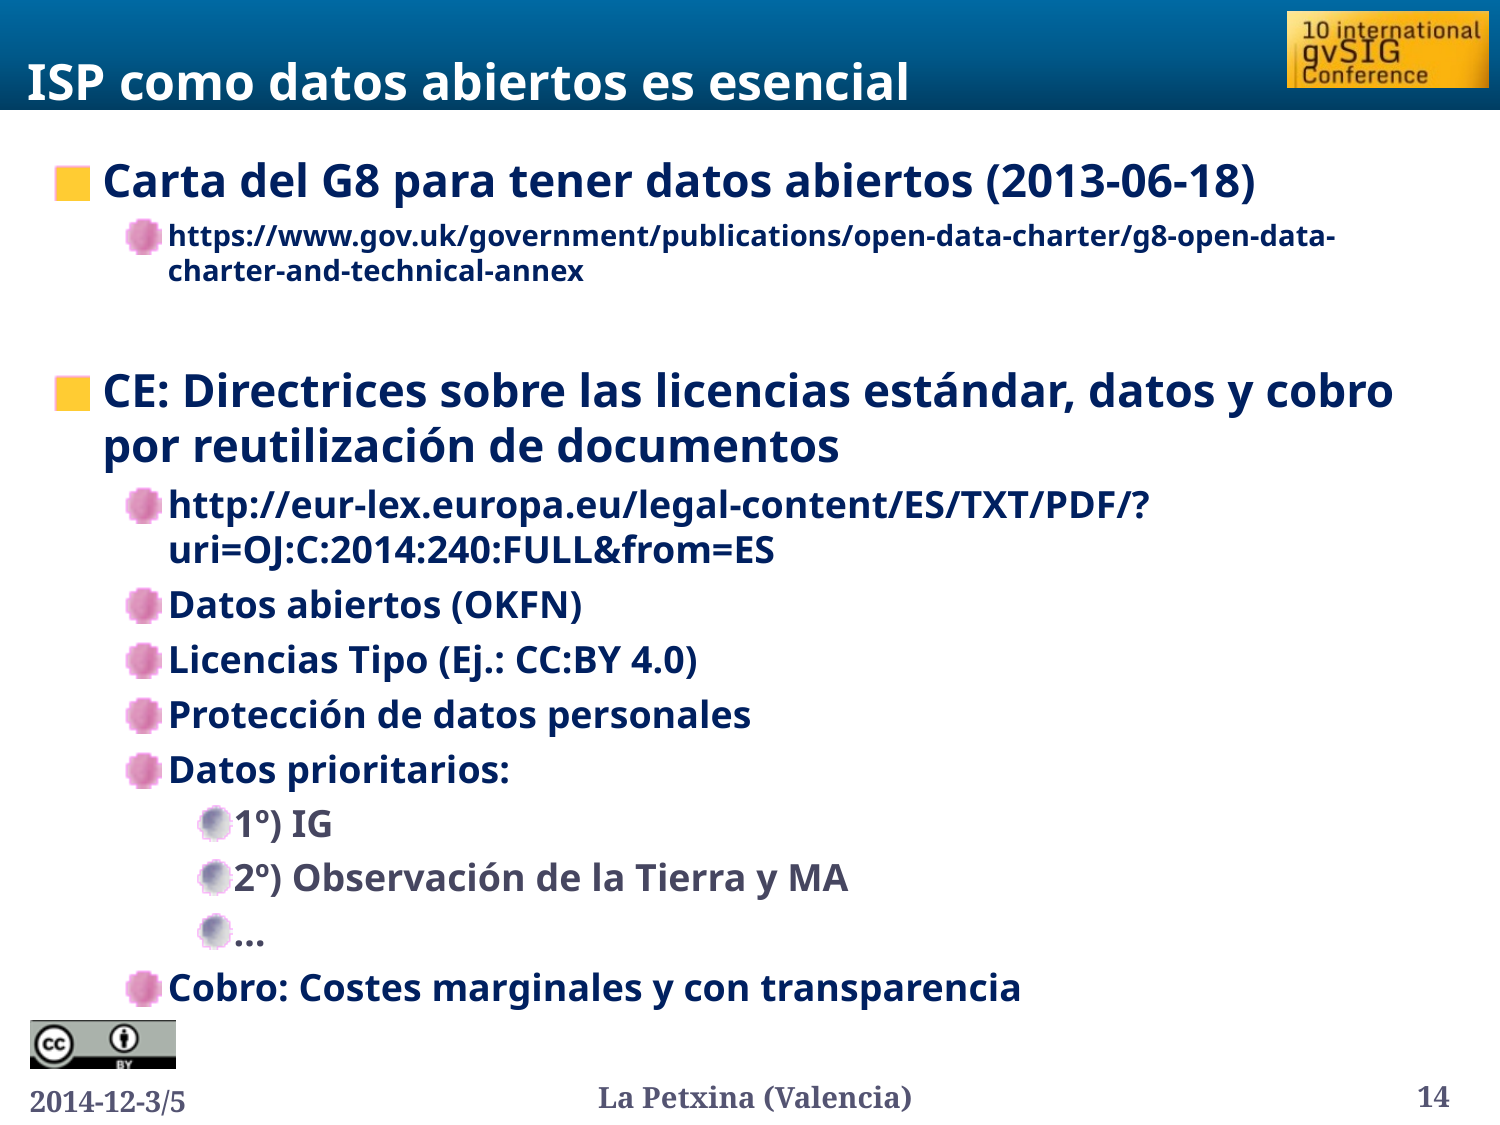

# ISP como datos abiertos es esencial
Carta del G8 para tener datos abiertos (2013-06-18)
https://www.gov.uk/government/publications/open-data-charter/g8-open-data-charter-and-technical-annex
CE: Directrices sobre las licencias estándar, datos y cobro por reutilización de documentos
http://eur-lex.europa.eu/legal-content/ES/TXT/PDF/?uri=OJ:C:2014:240:FULL&from=ES
Datos abiertos (OKFN)
Licencias Tipo (Ej.: CC:BY 4.0)
Protección de datos personales
Datos prioritarios:
1º) IG
2º) Observación de la Tierra y MA
…
Cobro: Costes marginales y con transparencia